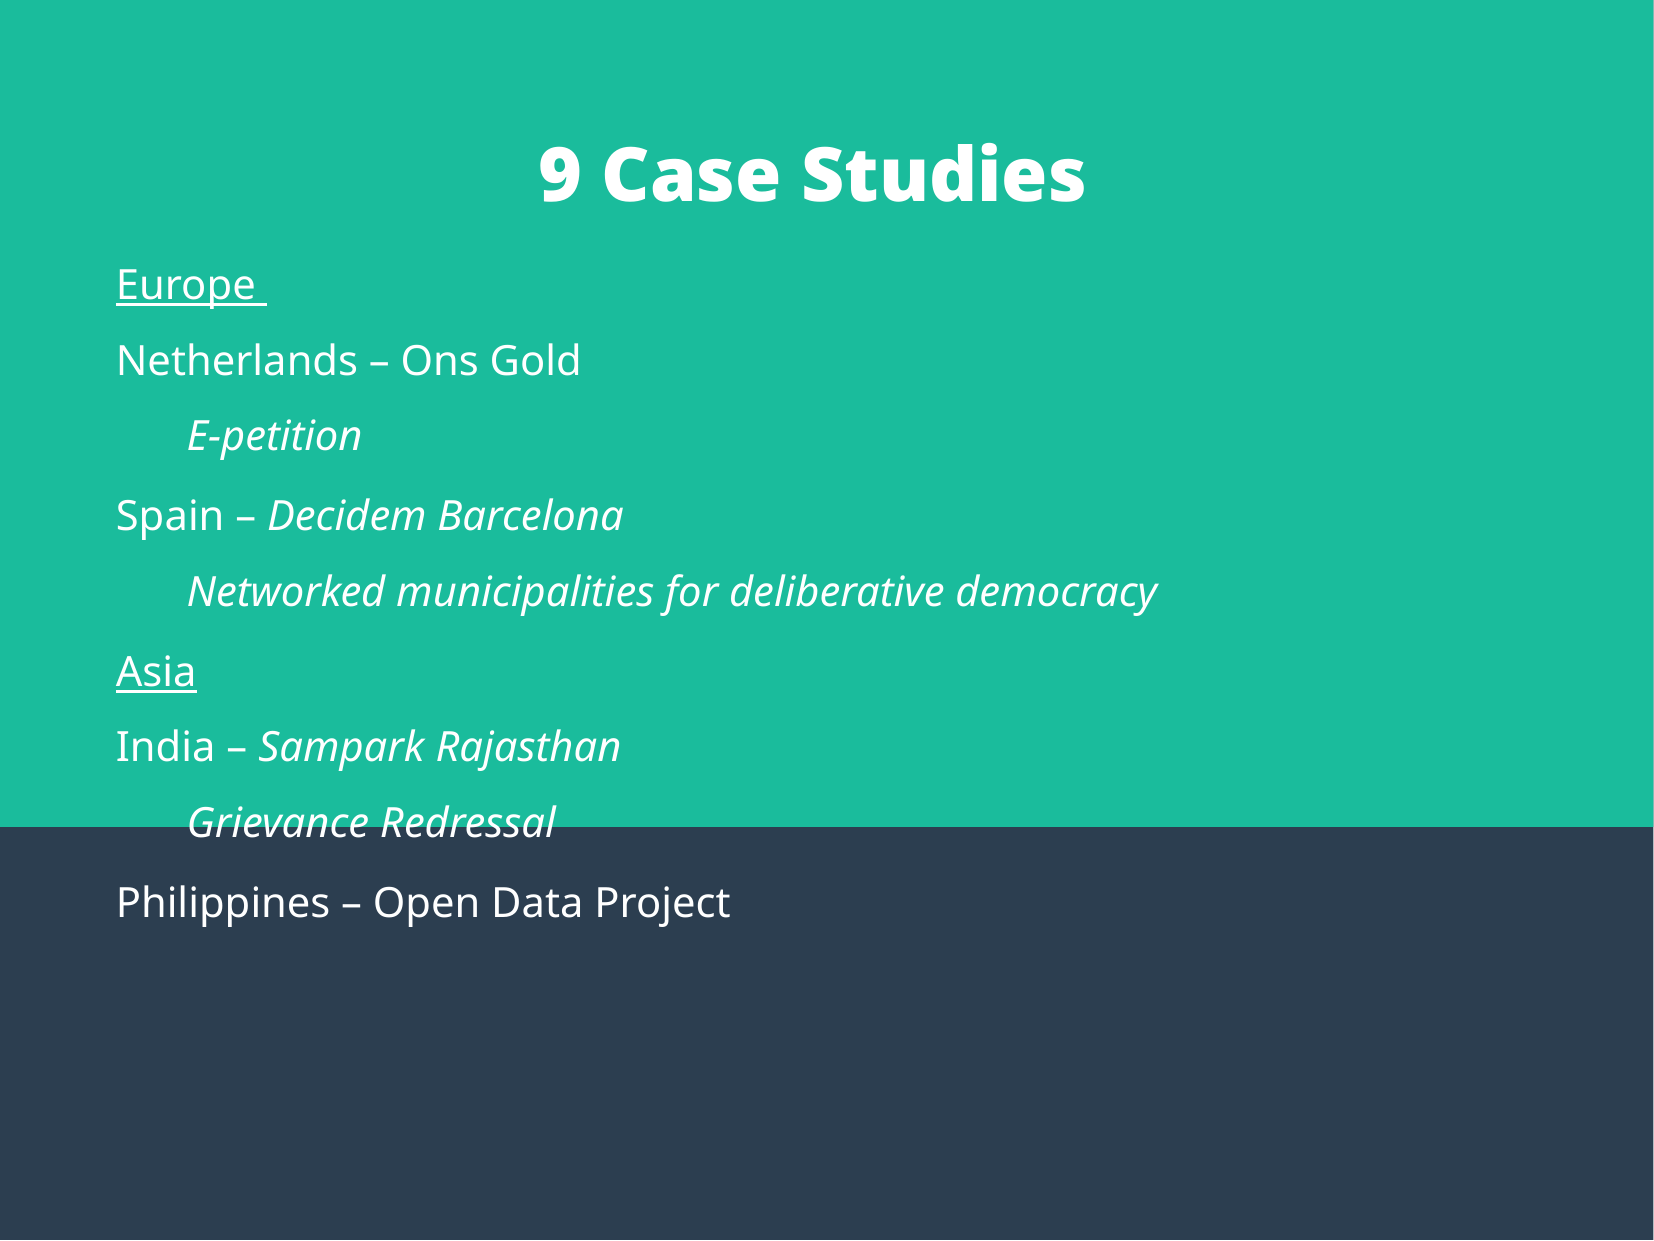

# 9 Case Studies
Europe
Netherlands – Ons Gold
E-petition
Spain – Decidem Barcelona
Networked municipalities for deliberative democracy
Asia
India – Sampark Rajasthan
Grievance Redressal
Philippines – Open Data Project